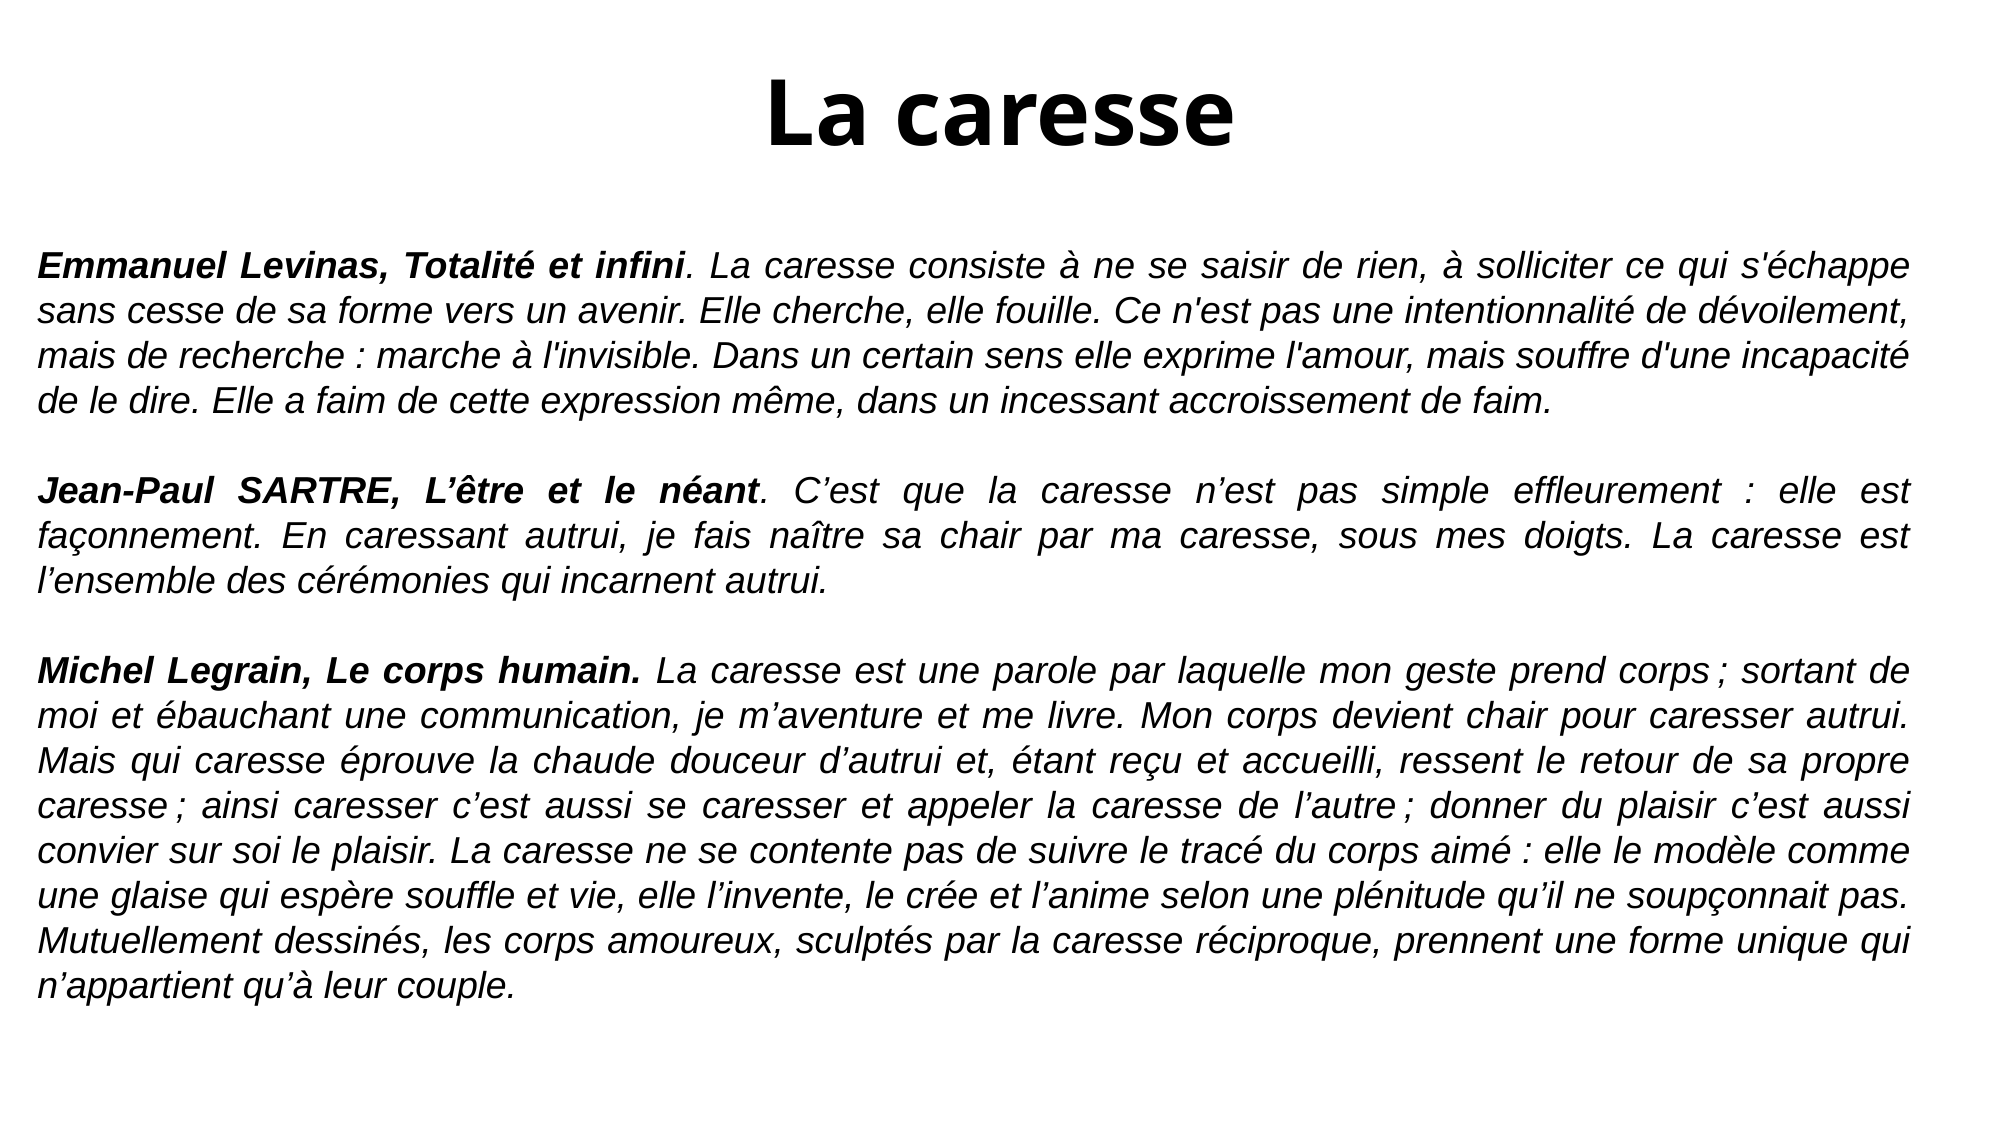

La caresse
Emmanuel Levinas, Totalité et infini. La caresse consiste à ne se saisir de rien, à solliciter ce qui s'échappe sans cesse de sa forme vers un avenir. Elle cherche, elle fouille. Ce n'est pas une intentionnalité de dévoilement, mais de recherche : marche à l'invisible. Dans un certain sens elle exprime l'amour, mais souffre d'une incapacité de le dire. Elle a faim de cette expression même, dans un incessant accroissement de faim.
Jean-Paul SARTRE, L’être et le néant. C’est que la caresse n’est pas simple effleurement : elle est façonnement. En caressant autrui, je fais naître sa chair par ma caresse, sous mes doigts. La caresse est l’ensemble des cérémonies qui incarnent autrui.
Michel Legrain, Le corps humain. La caresse est une parole par laquelle mon geste prend corps ; sortant de moi et ébauchant une communication, je m’aventure et me livre. Mon corps devient chair pour caresser autrui. Mais qui caresse éprouve la chaude douceur d’autrui et, étant reçu et accueilli, ressent le retour de sa propre caresse ; ainsi caresser c’est aussi se caresser et appeler la caresse de l’autre ; donner du plaisir c’est aussi convier sur soi le plaisir. La caresse ne se contente pas de suivre le tracé du corps aimé : elle le modèle comme une glaise qui espère souffle et vie, elle l’invente, le crée et l’anime selon une plénitude qu’il ne soupçonnait pas. Mutuellement dessinés, les corps amoureux, sculptés par la caresse réciproque, prennent une forme unique qui n’appartient qu’à leur couple.